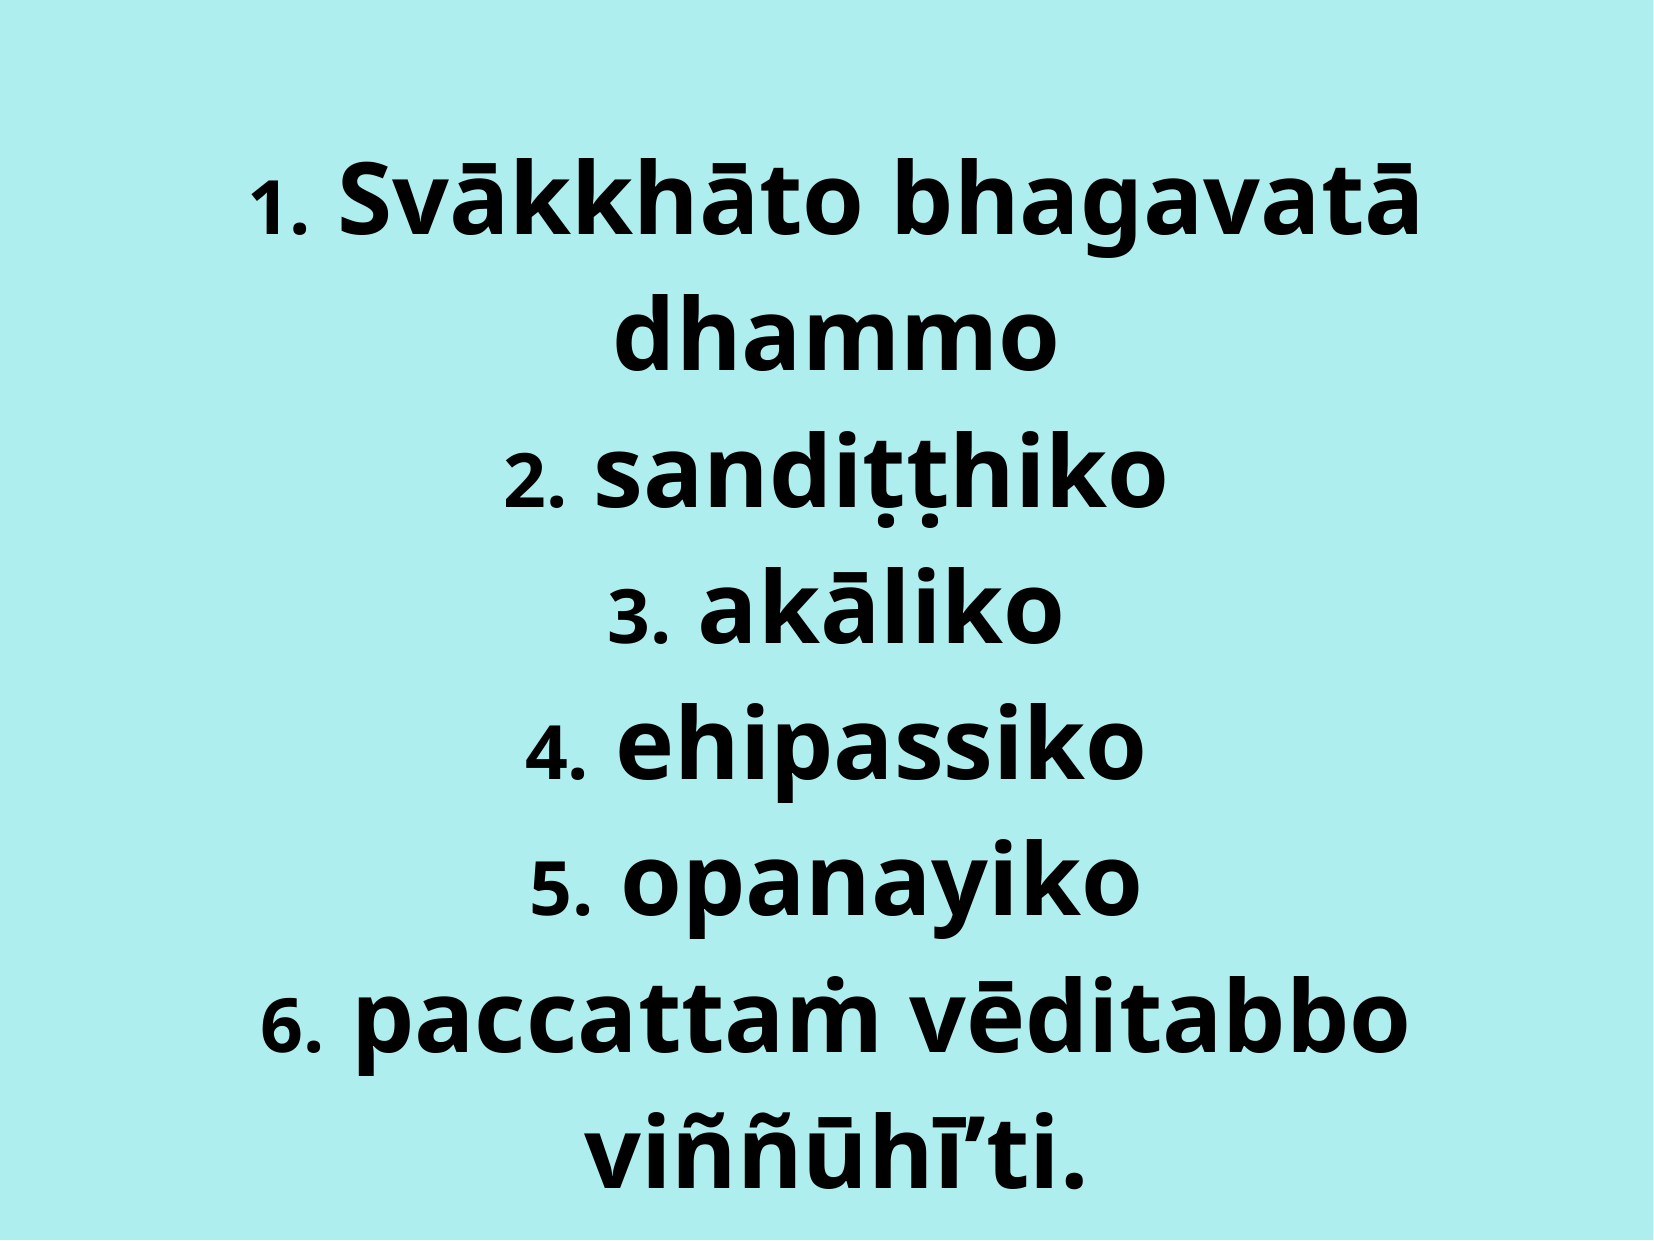

# 1. Svākkhāto bhagavatā dhammo
2. sandiṭṭhiko
3. akāliko
4. ehipassiko
5. opanayiko
6. paccattaṁ vēditabbo viññūhī’ti.